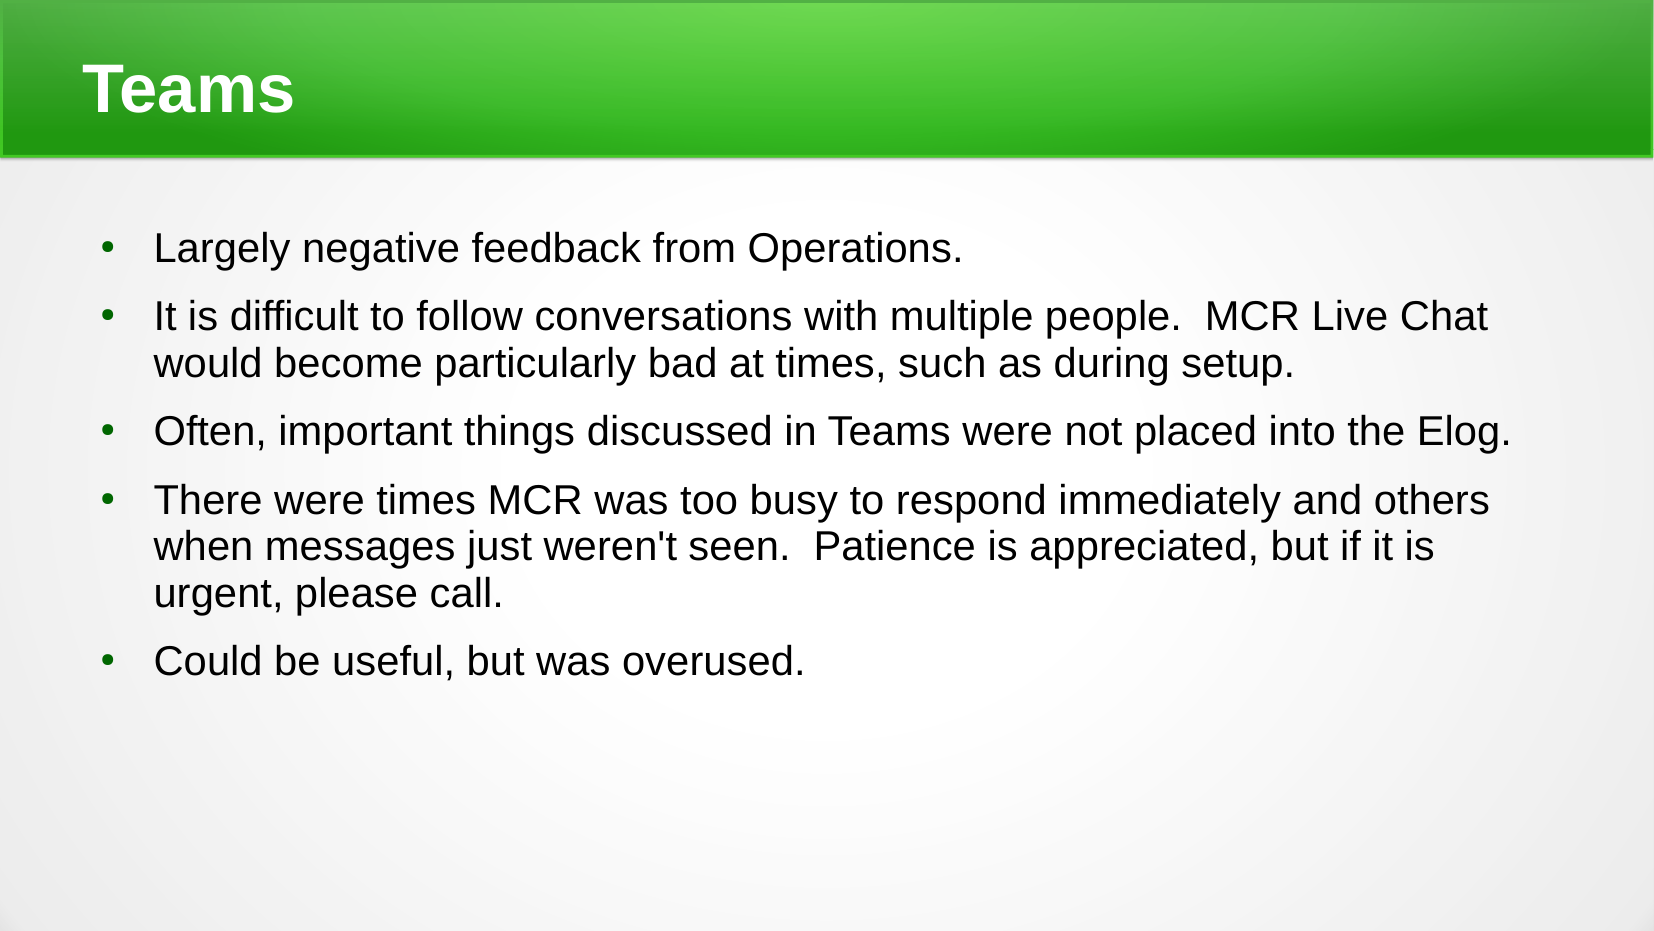

# Teams
Largely negative feedback from Operations.
It is difficult to follow conversations with multiple people. MCR Live Chat would become particularly bad at times, such as during setup.
Often, important things discussed in Teams were not placed into the Elog.
There were times MCR was too busy to respond immediately and others when messages just weren't seen. Patience is appreciated, but if it is urgent, please call.
Could be useful, but was overused.